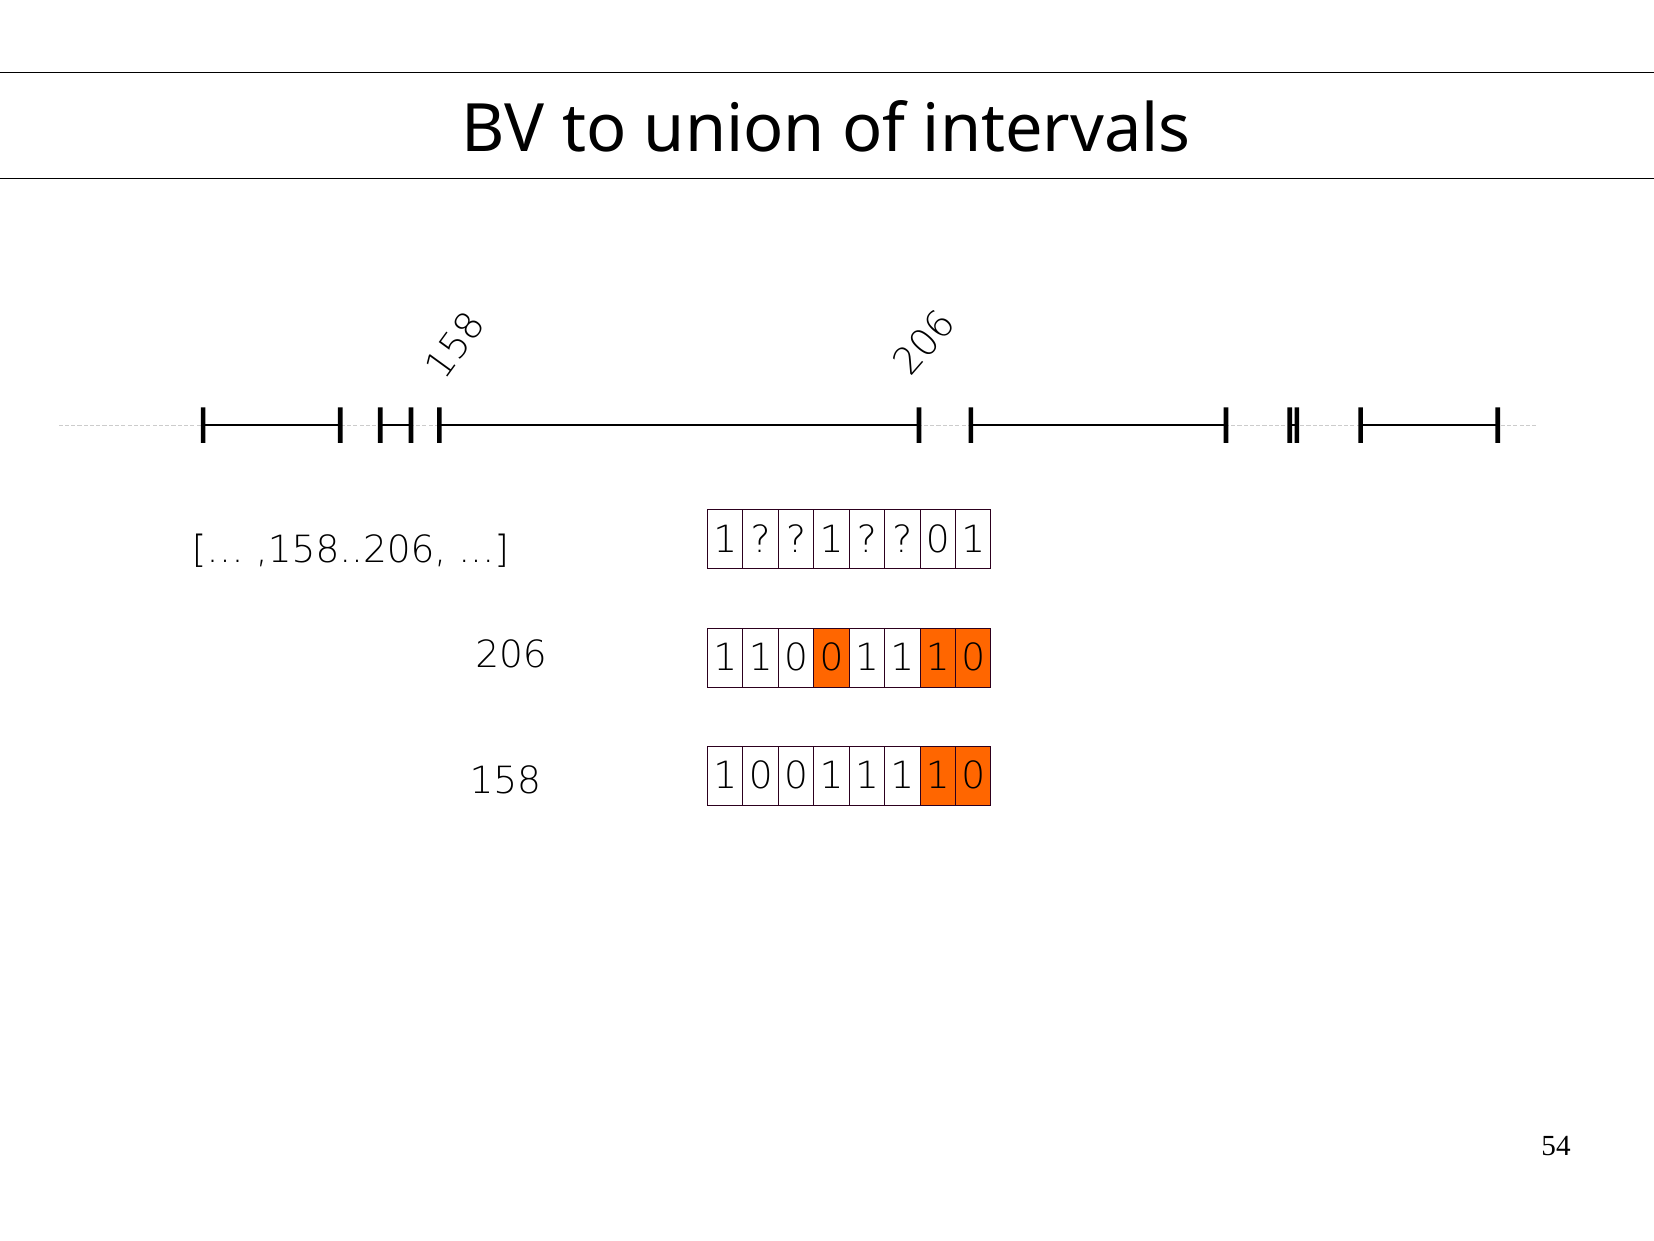

BV to union of intervals
206
158
1
?
?
1
?
?
0
1
[… ,158..206, ...]
206
1
1
0
0
1
1
1
0
1
0
0
1
1
1
1
0
158
54
Insister sur le fait que ça se fait relativement vite